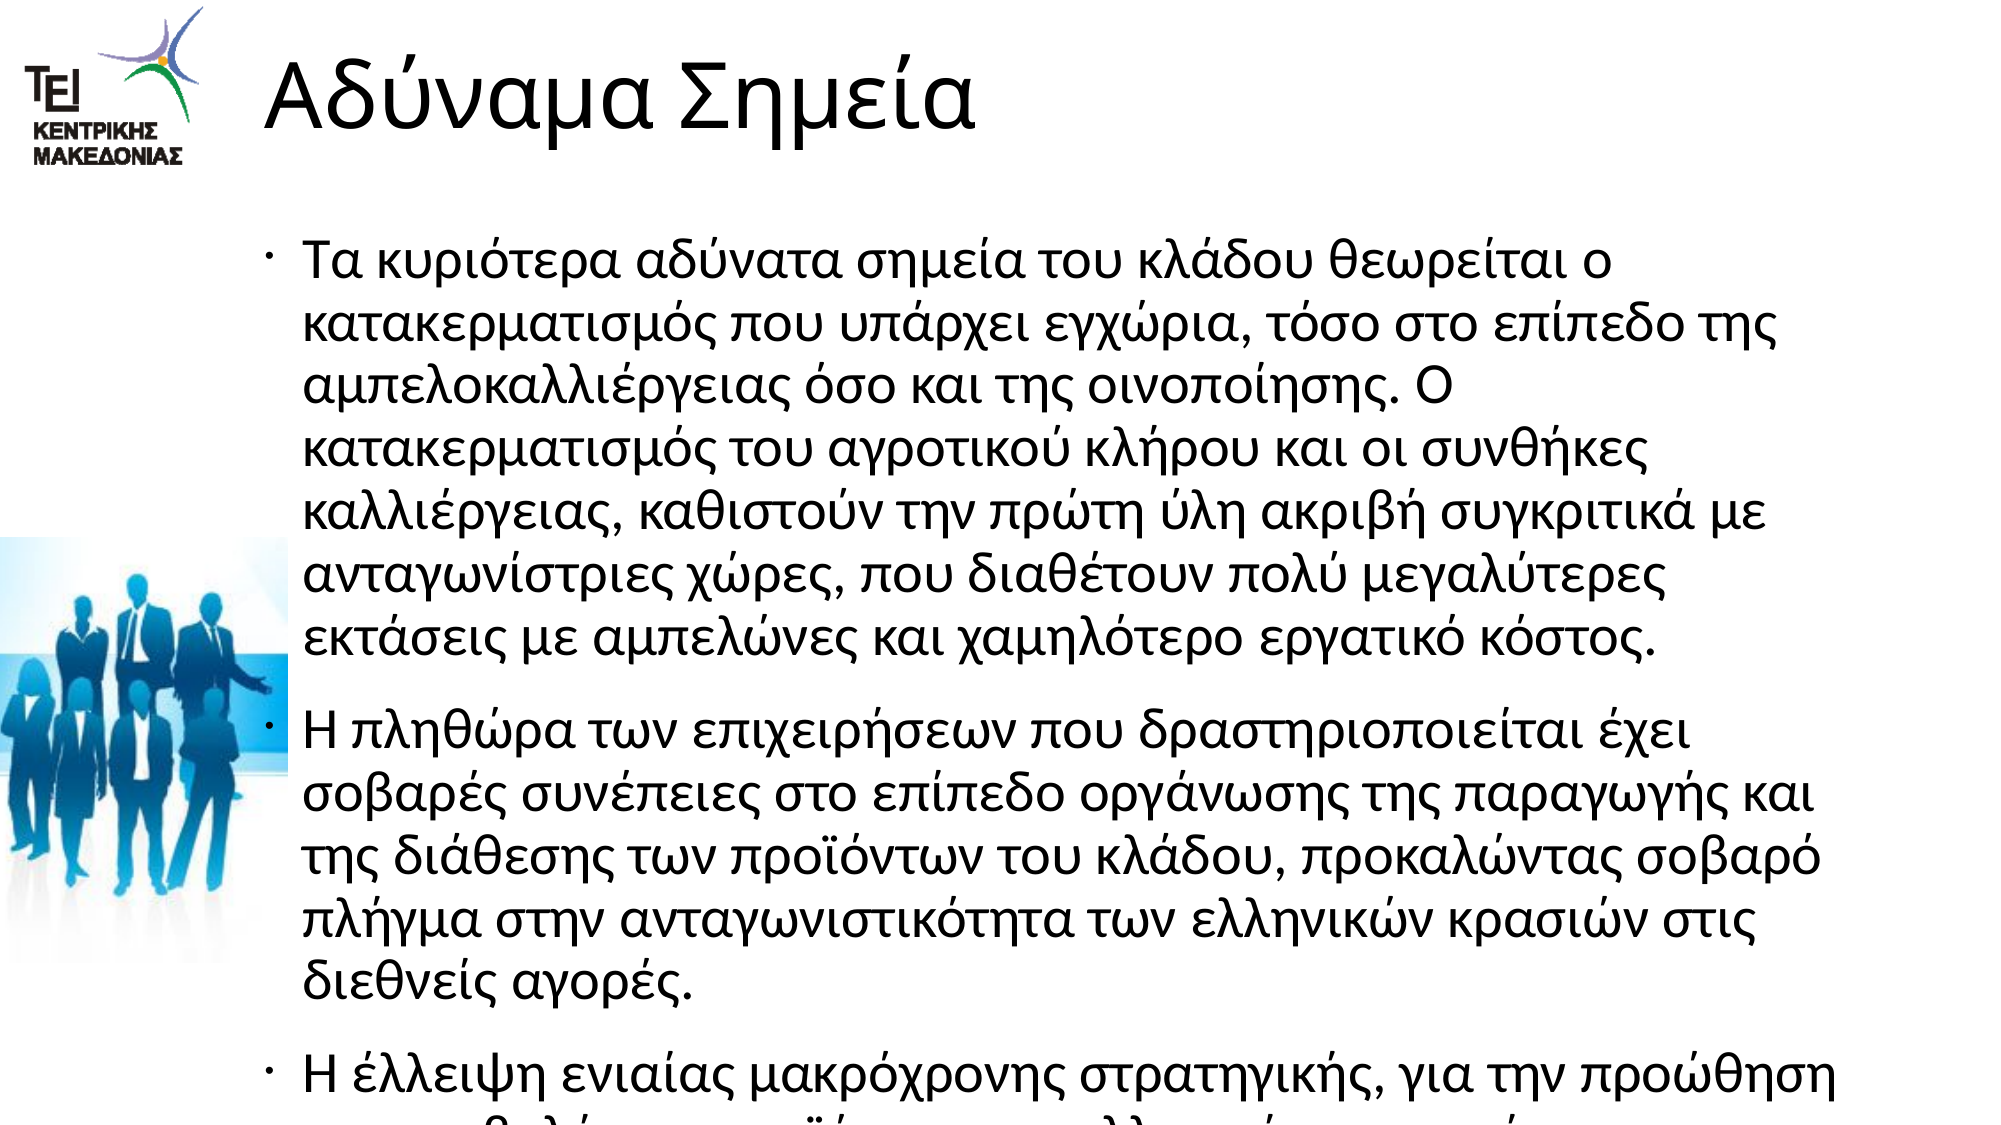

# Αδύναμα Σημεία
Τα κυριότερα αδύνατα σημεία του κλάδου θεωρείται ο κατακερματισμός που υπάρχει εγχώρια, τόσο στο επίπεδο της αμπελοκαλλιέργειας όσο και της οινοποίησης. Ο κατακερματισμός του αγροτικού κλήρου και οι συνθήκες καλλιέργειας, καθιστούν την πρώτη ύλη ακριβή συγκριτικά με ανταγωνίστριες χώρες, που διαθέτουν πολύ μεγαλύτερες εκτάσεις με αμπελώνες και χαμηλότερο εργατικό κόστος.
Η πληθώρα των επιχειρήσεων που δραστηριοποιείται έχει σοβαρές συνέπειες στο επίπεδο οργάνωσης της παραγωγής και της διάθεσης των προϊόντων του κλάδου, προκαλώντας σοβαρό πλήγμα στην ανταγωνιστικότητα των ελληνικών κρασιών στις διεθνείς αγορές.
Η έλλειψη ενιαίας μακρόχρονης στρατηγικής, για την προώθηση και προβολή των προϊόντων της ελληνικής οινοποιίας στη διεθνή αγορά, όπου τα ελληνικά κρασιά υφίστανται έντονες ανταγωνιστικές πιέσεις. Τα ελληνικά κρασιά κατέχουν μικρό μερίδιο διεθνώς και οι πωλήσεις συνήθως εστιάζονται στην ομογένεια.
Υπάρχει δυναμία εναρμόνισης πολιτείας, φορέων, κλαδικών οργανώσεων και συνεταιρισμών σε θέματα στόχων και σχεδιασμού σε βάθος χρόνου για βασικά θέματα, όπως η προστασία και διάρθρωση του εθνικού αμπελώνα και η αξιοποίηση κοινοτικών και εθνικών κονδυλίων για επενδύσεις στον χώρο του marketing, της καινοτομίας και της έρευνας για τη βελτίωση του ανταγωνιστικού πλεονεκτήματος των γηγενών ποικιλιών.
Η τιμολογιακή πολιτική (τιμές, αμοιβές, μίσθωση) επίσης, για τα προϊόντα ή τις υπηρεσίες που προσφέρονται αφορούν την συγκεκριμένη κατηγορία του επιχειρηματικού πλάνου.
Το φαινόμενο της υψηλής τιμολόγησης των εμφιαλωμένων κρασιών στα εστιατόρια έχει ως συνέπεια να πλήττεται η κατανάλωση κρασιών γενικά και ο πελάτης να στρέφεται σε υποκατάστατα προϊόντα όπως είναι η μπύρα ή το ούζο. Τέλος, παρατηρείται μια αδυναμία προσαρμογής στις καταναλωτικές ανάγκες με ελάχιστη προσφορά βιολογικών προϊόντων, έλλειμμα καινοτομίας στη συσκευασία και περιορισμένη παρουσία στο διαδίκτυο.